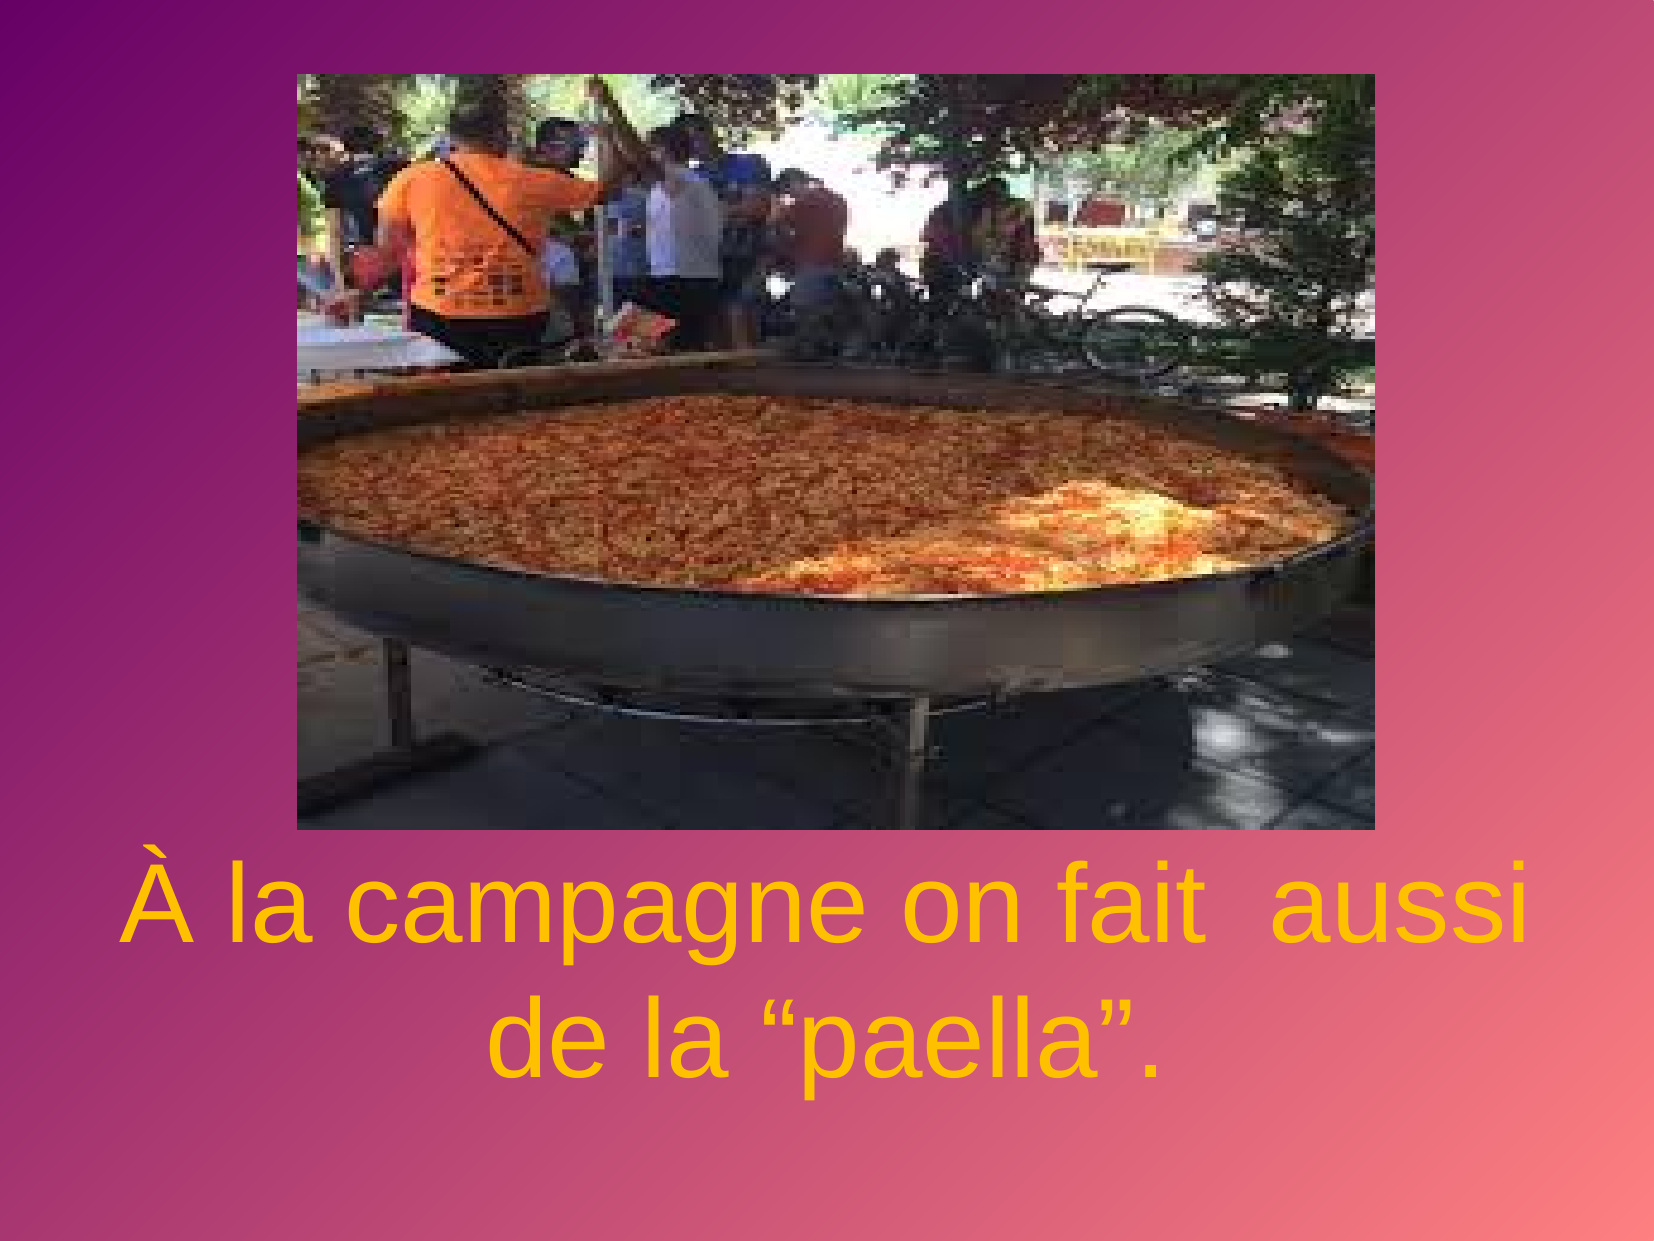

#
À la campagne on fait aussi de la “paella”.